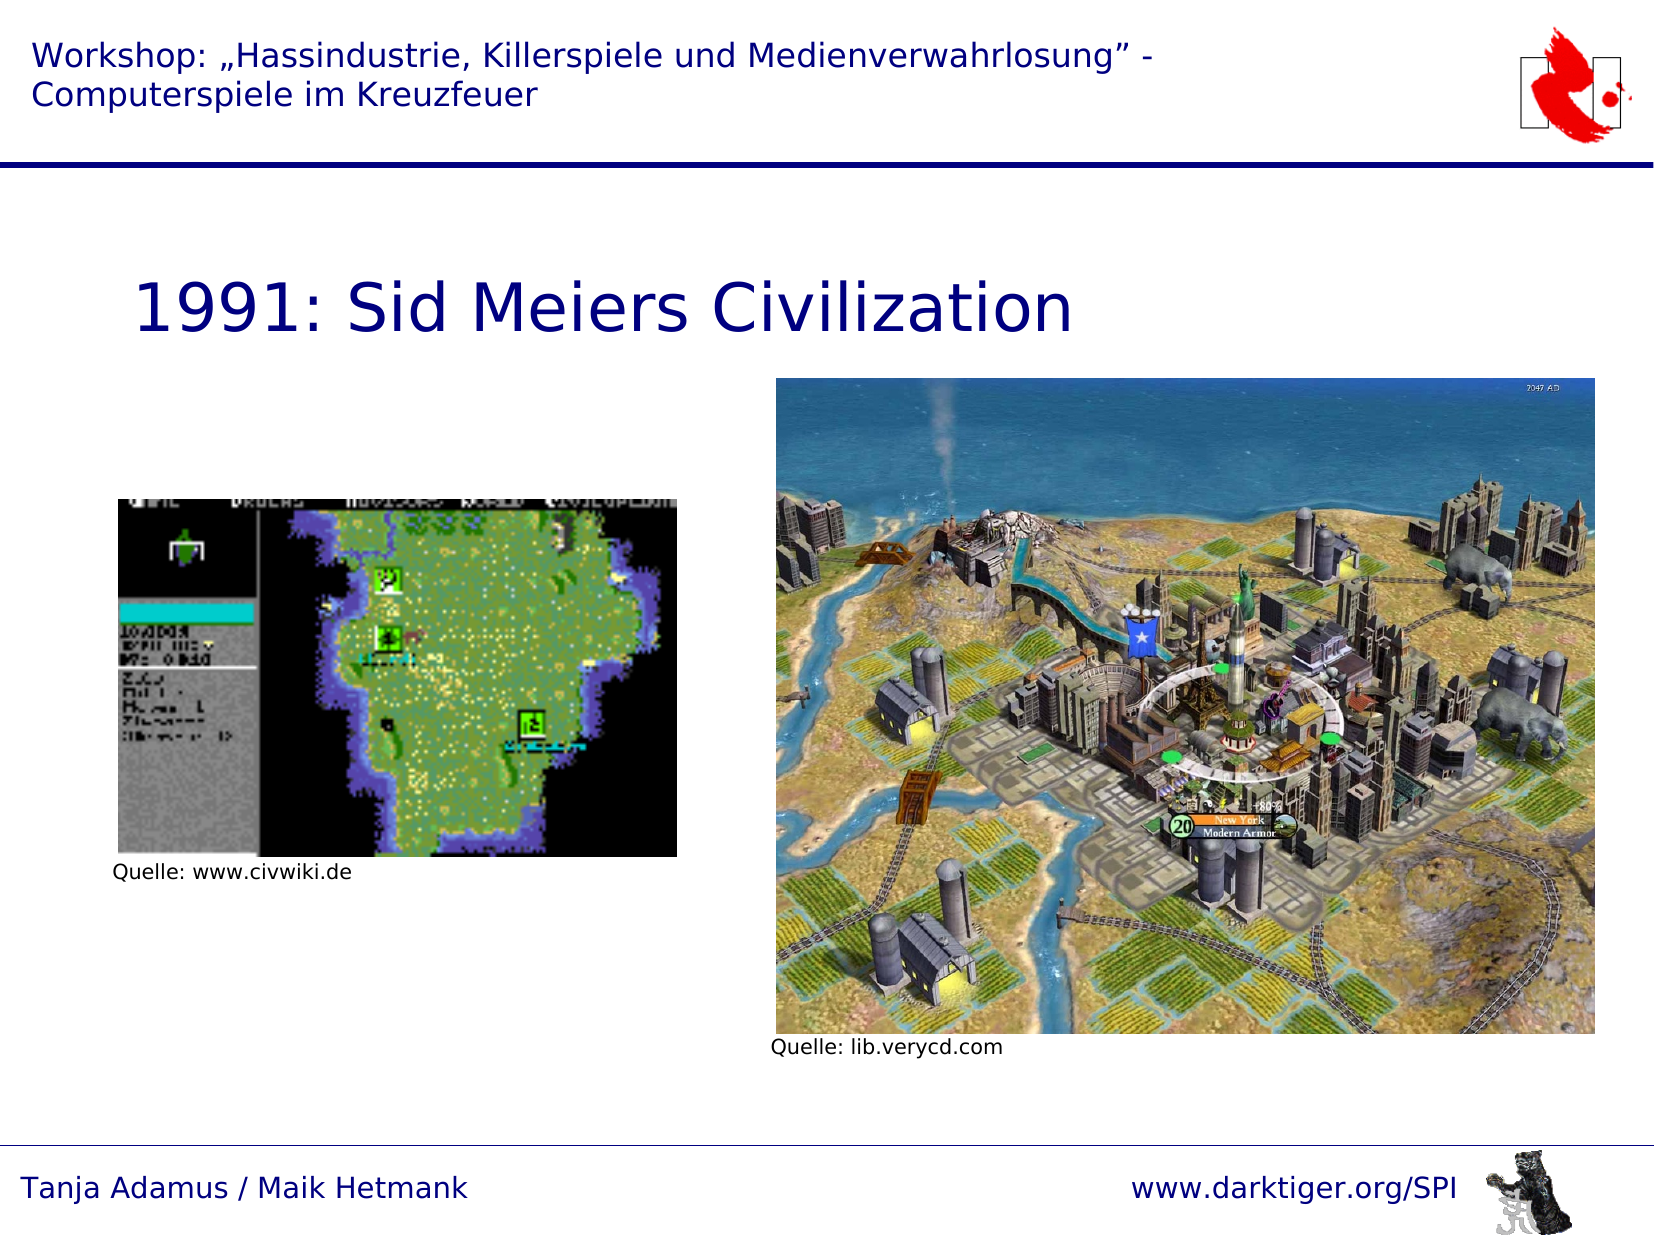

Workshop: „Hassindustrie, Killerspiele und Medienverwahrlosung” - Computerspiele im Kreuzfeuer
1991: Sid Meiers Civilization
Quelle: www.civwiki.de
Quelle: lib.verycd.com